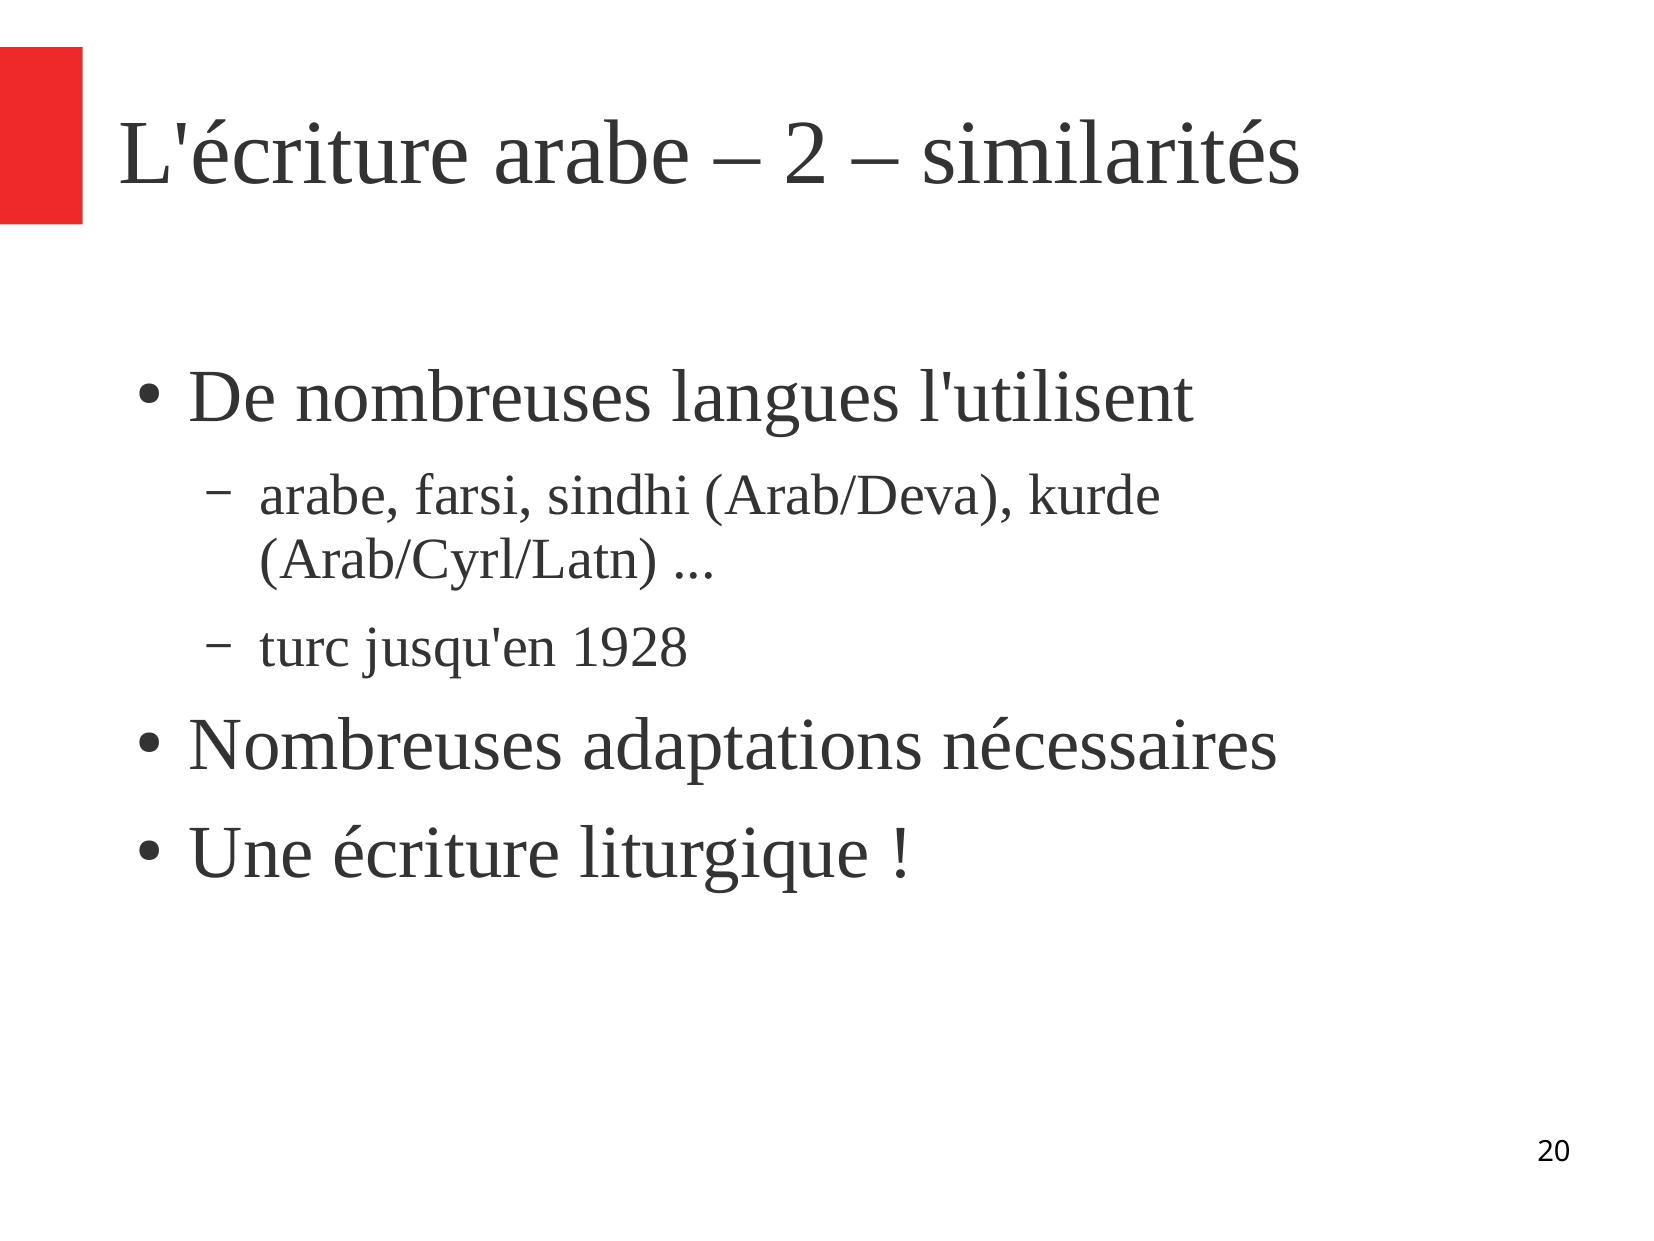

# L'écriture arabe – 2 – similarités
De nombreuses langues l'utilisent
arabe, farsi, sindhi (Arab/Deva), kurde (Arab/Cyrl/Latn) ...
turc jusqu'en 1928
Nombreuses adaptations nécessaires
Une écriture liturgique !
20